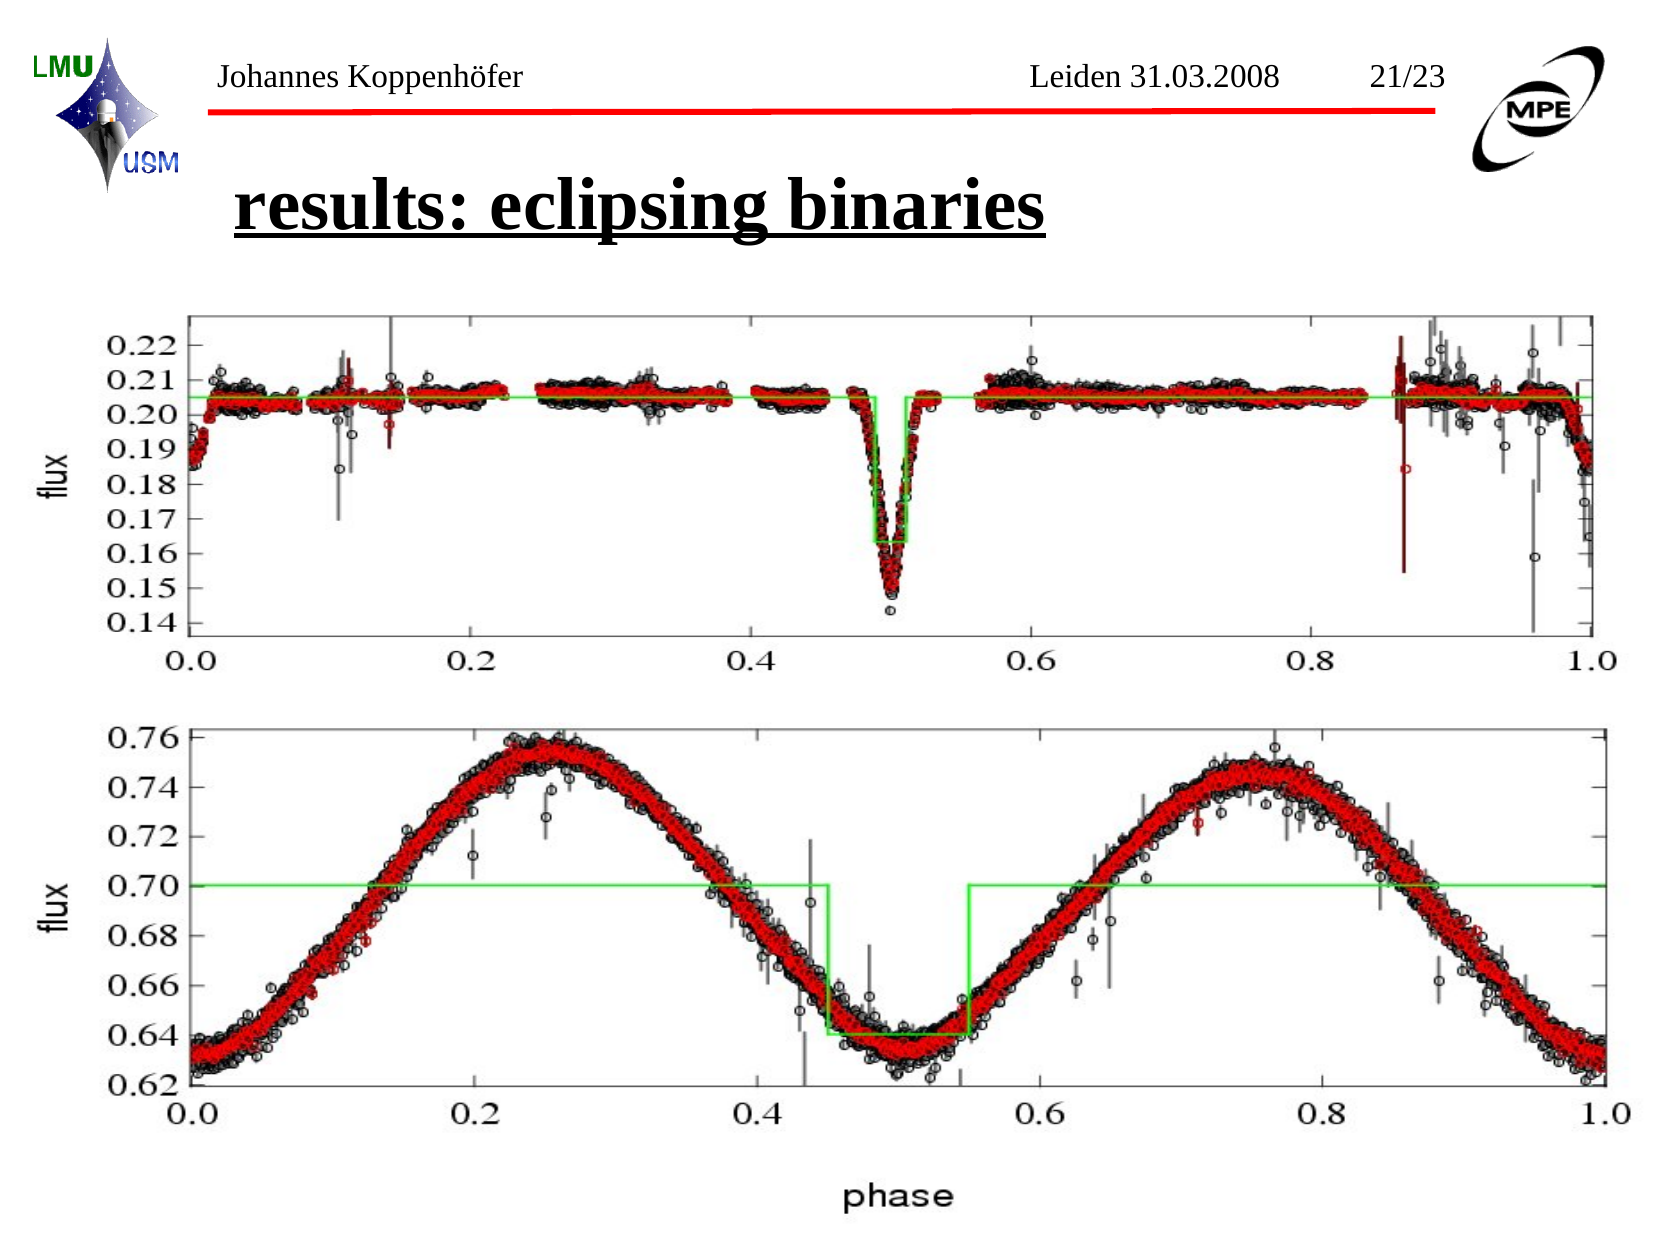

21/23
Johannes Koppenhöfer
Leiden 31.03.2008
results: eclipsing binaries